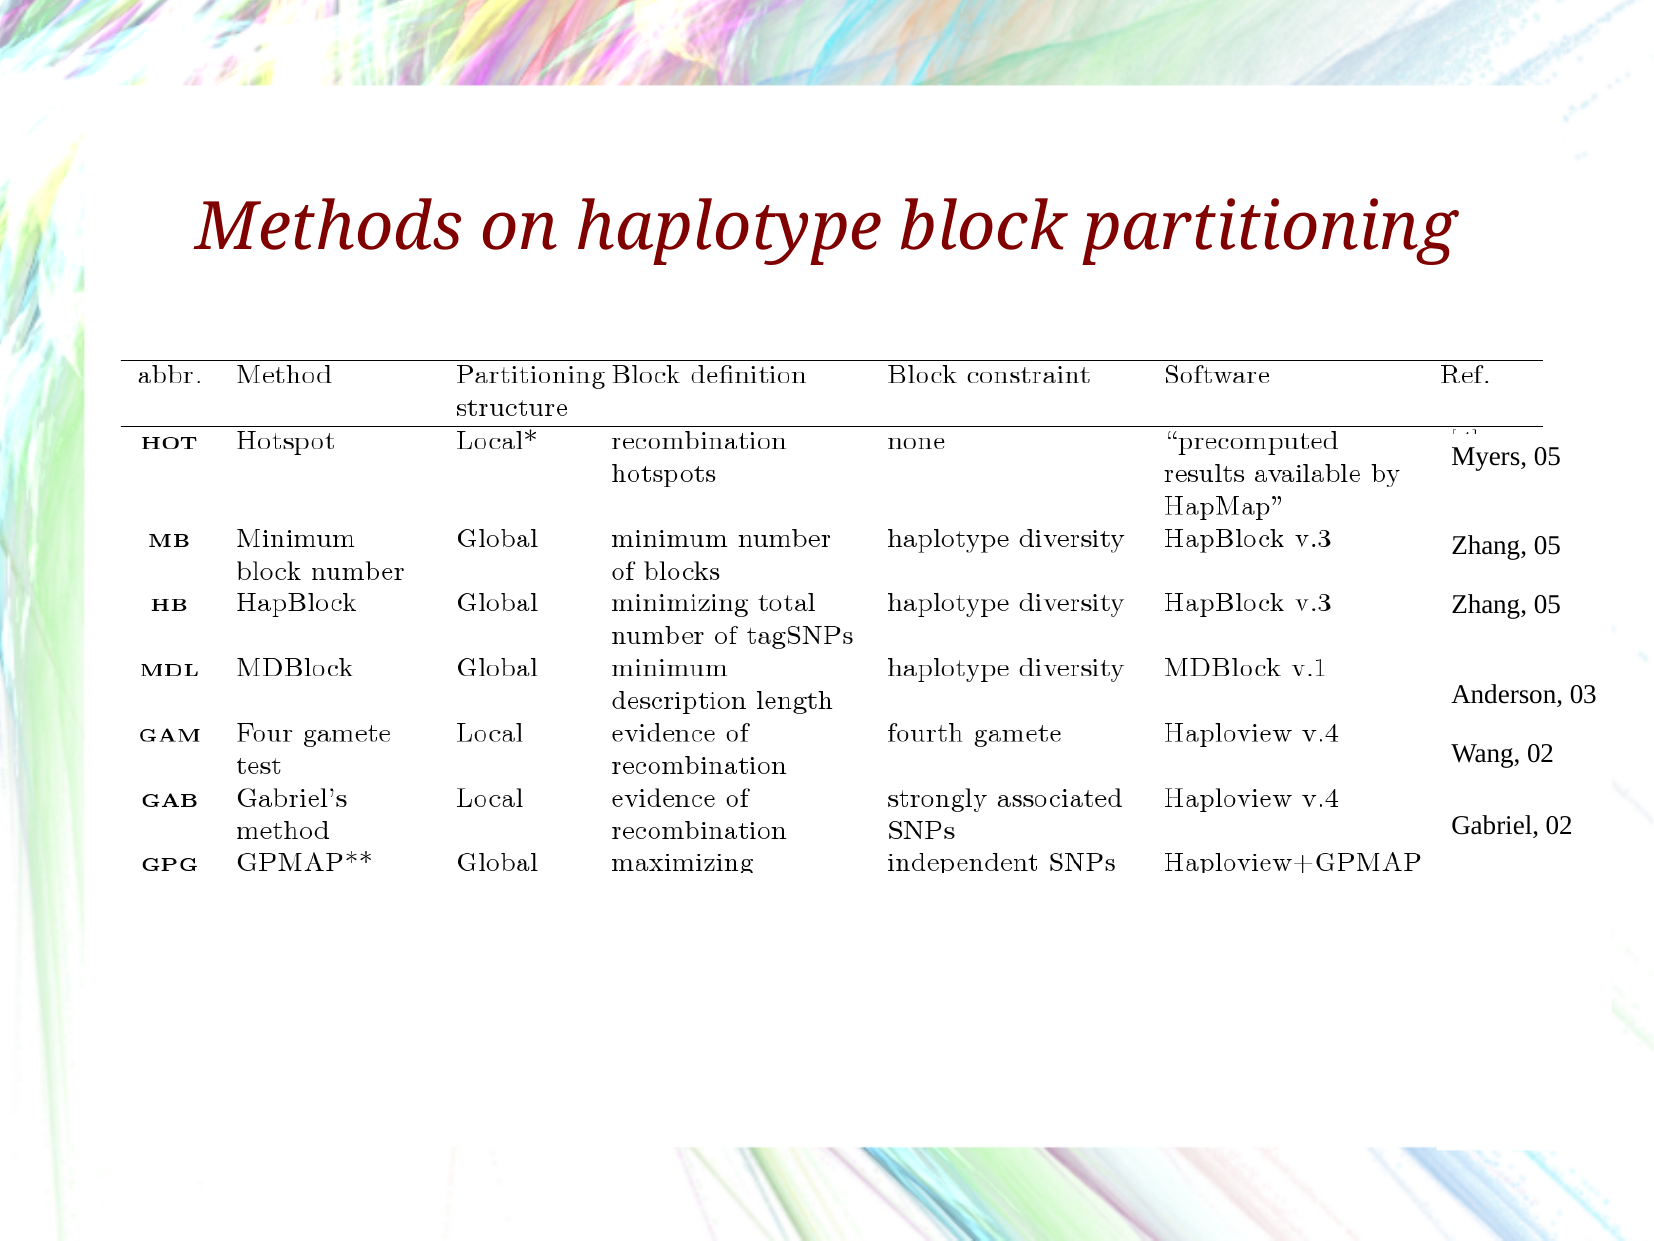

# Methods on haplotype block partitioning
Myers, 05
Zhang, 05
Zhang, 05
Anderson, 03
Wang, 02
Gabriel, 02